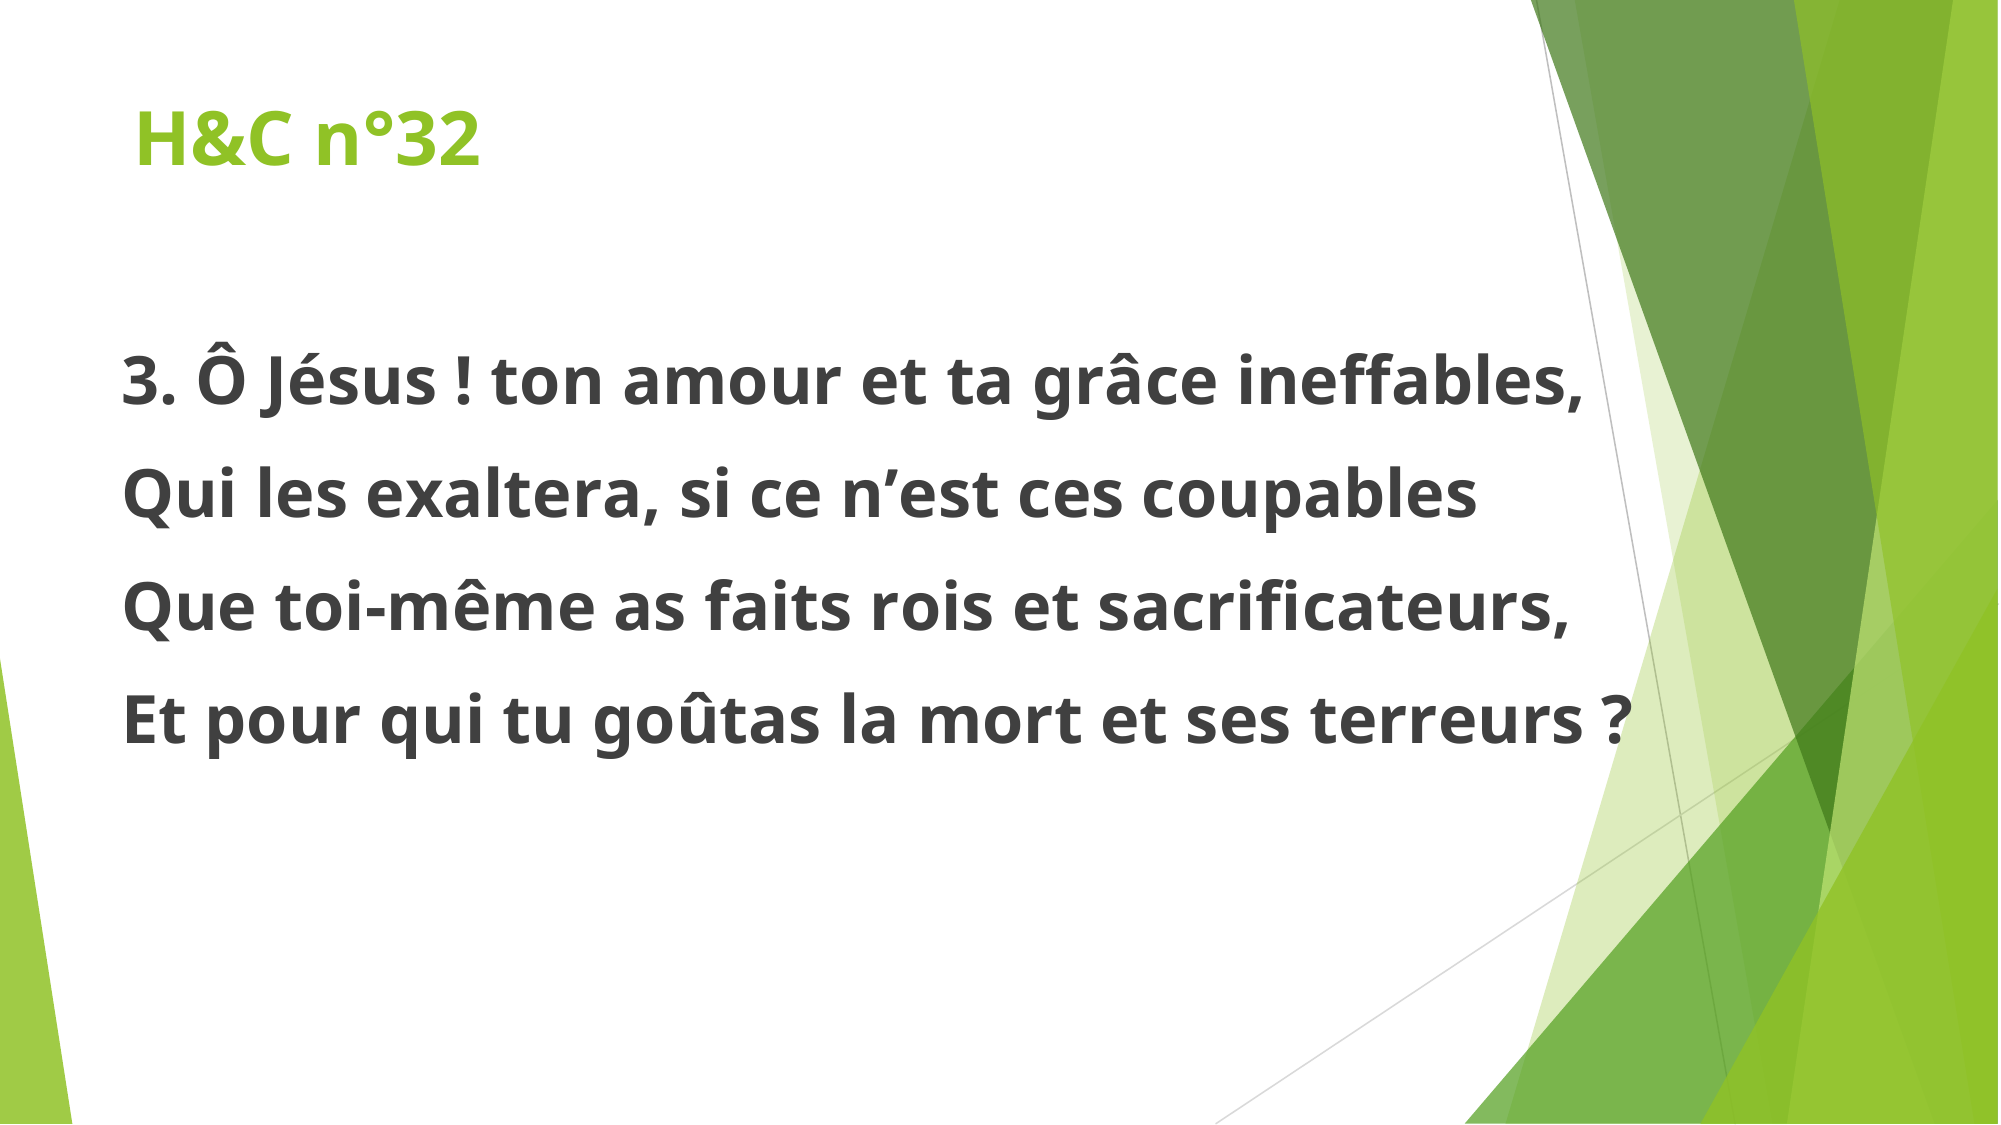

H&C n°32
3. Ô Jésus ! ton amour et ta grâce ineffables,
Qui les exaltera, si ce n’est ces coupables
Que toi-même as faits rois et sacrificateurs,
Et pour qui tu goûtas la mort et ses terreurs ?